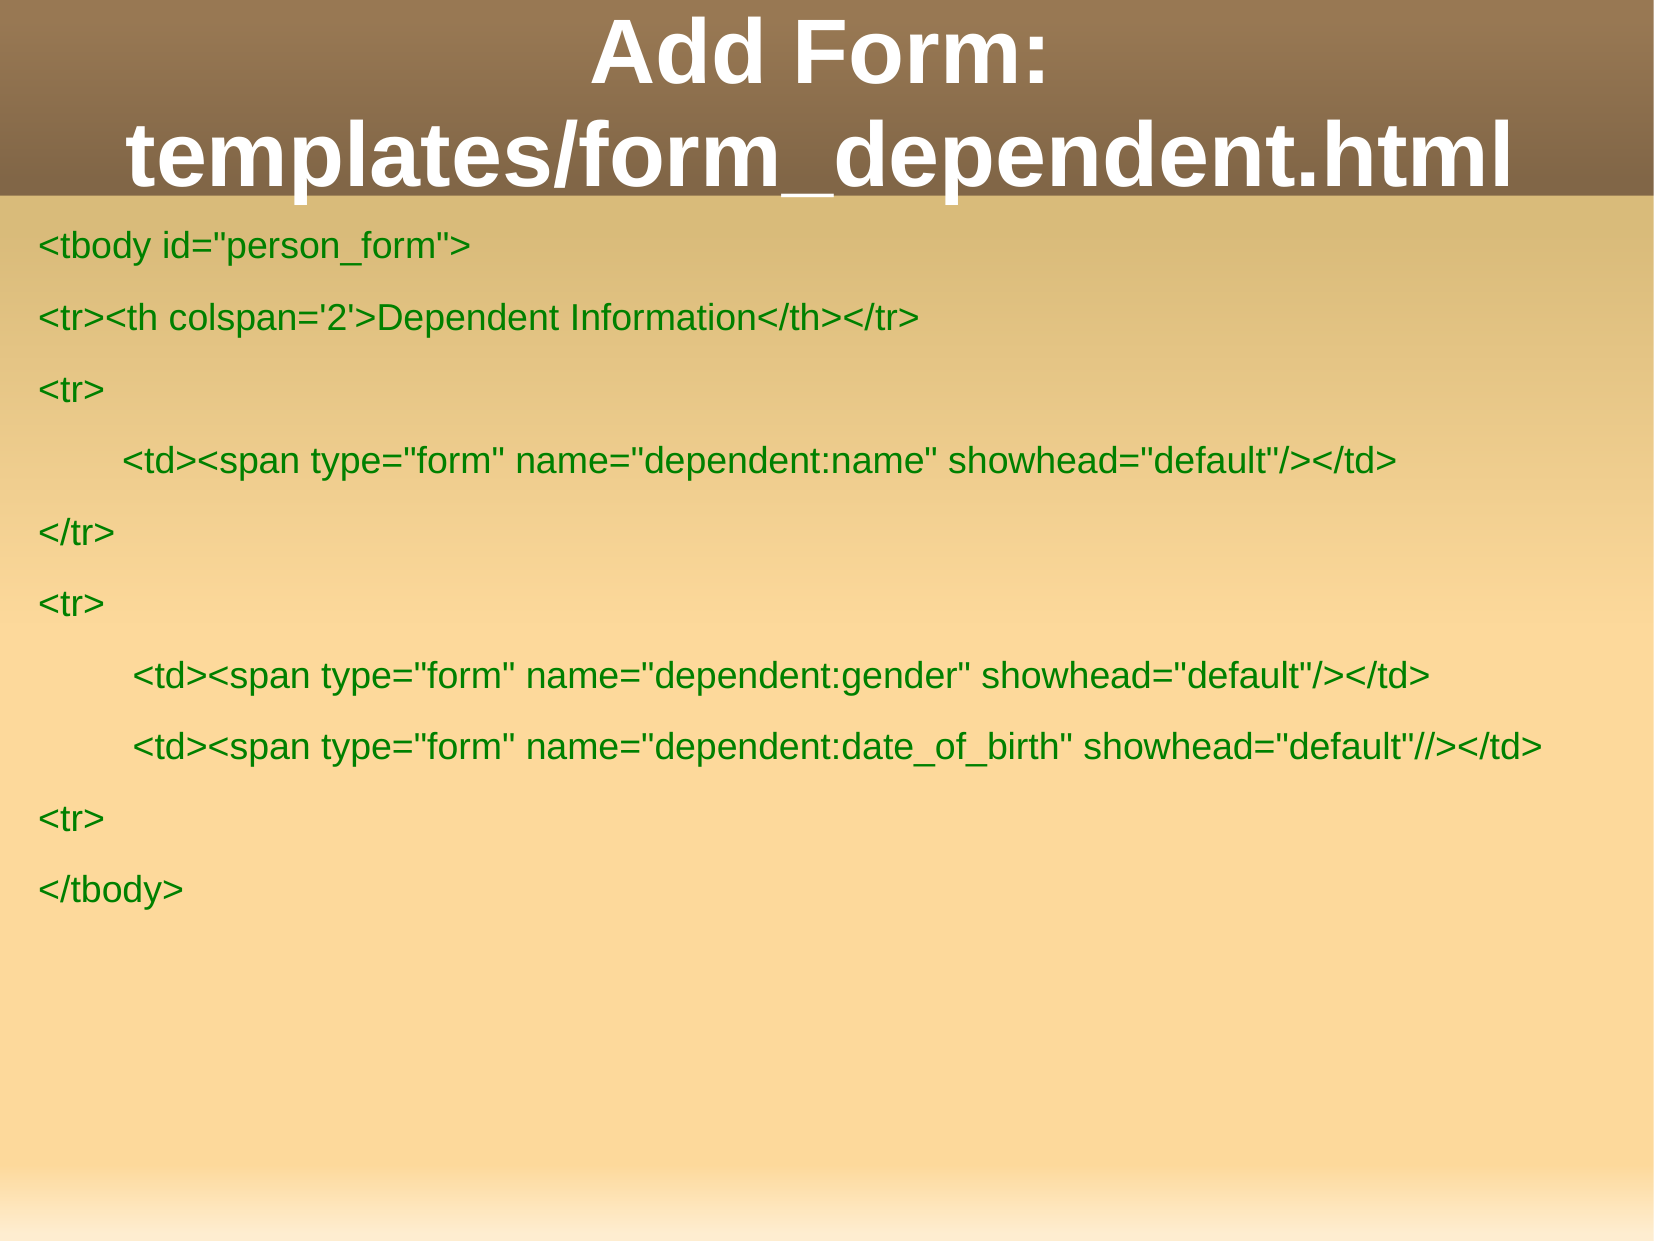

# Add Form: templates/form_dependent.html
<tbody id="person_form">
<tr><th colspan='2'>Dependent Information</th></tr>
<tr>
 <td><span type="form" name="dependent:name" showhead="default"/></td>
</tr>
<tr>
 <td><span type="form" name="dependent:gender" showhead="default"/></td>
 <td><span type="form" name="dependent:date_of_birth" showhead="default"//></td>
<tr>
</tbody>